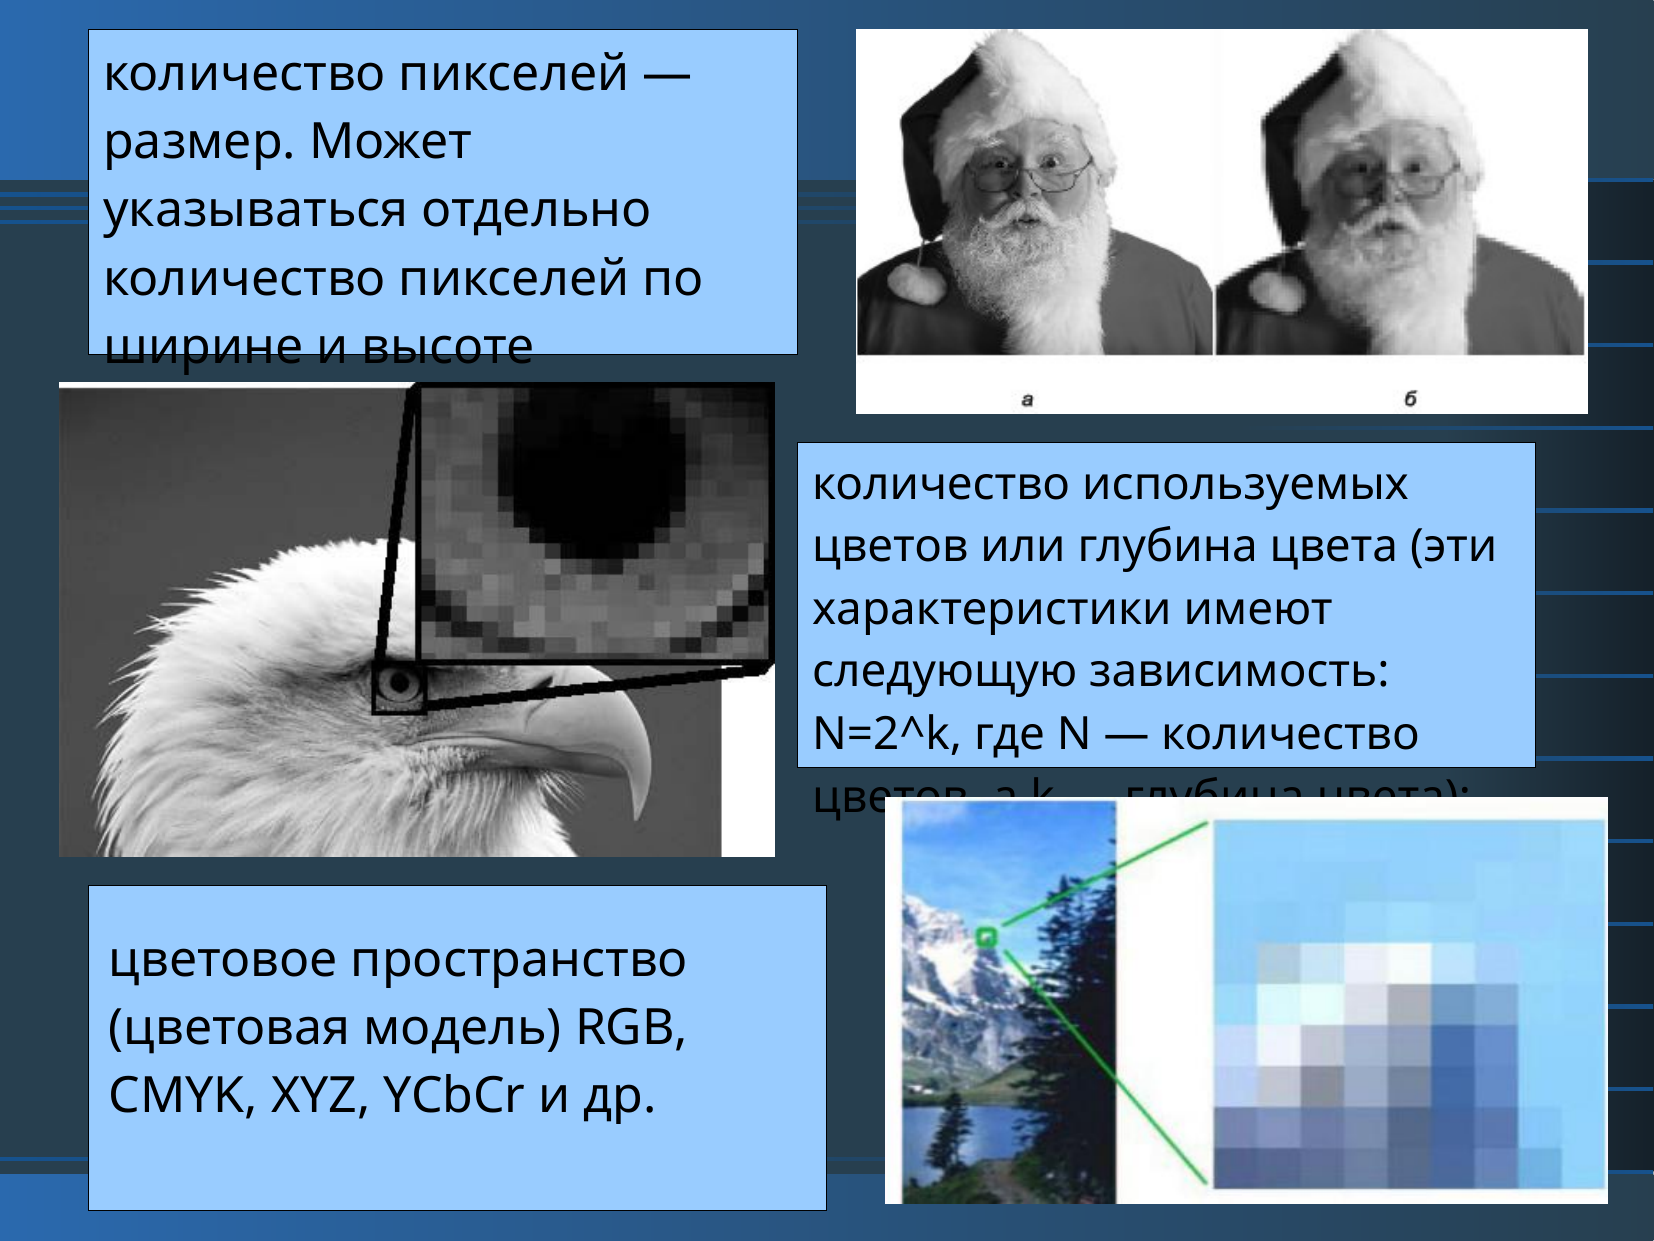

количество пикселей — размер. Может указываться отдельно количество пикселей по ширине и высоте (1024×768, 640×480);
количество используемых цветов или глубина цвета (эти характеристики имеют следующую зависимость: N=2^k, где N — количество цветов, а k — глубина цвета);
цветовое пространство (цветовая модель) RGB, CMYK, XYZ, YCbCr и др.